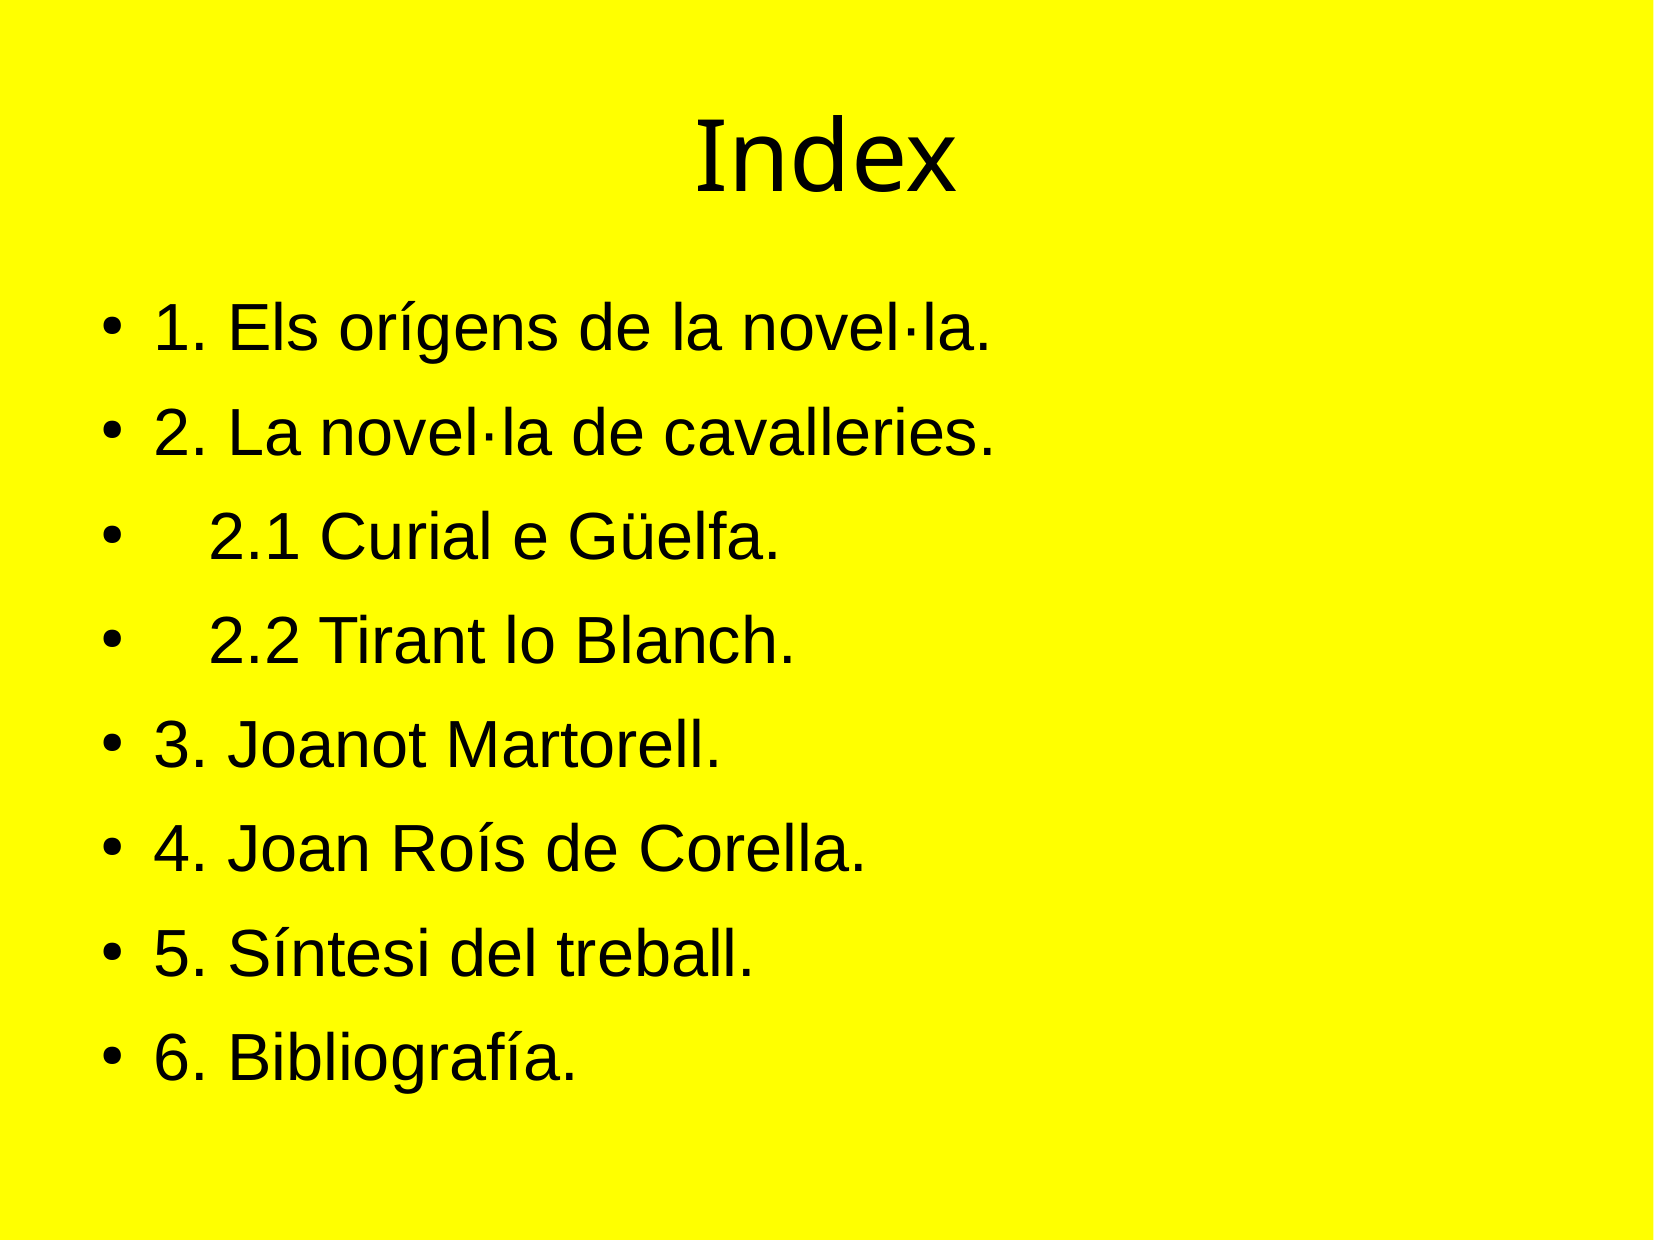

# Index
1. Els orígens de la novel·la.
2. La novel·la de cavalleries.
 2.1 Curial e Güelfa.
 2.2 Tirant lo Blanch.
3. Joanot Martorell.
4. Joan Roís de Corella.
5. Síntesi del treball.
6. Bibliografía.